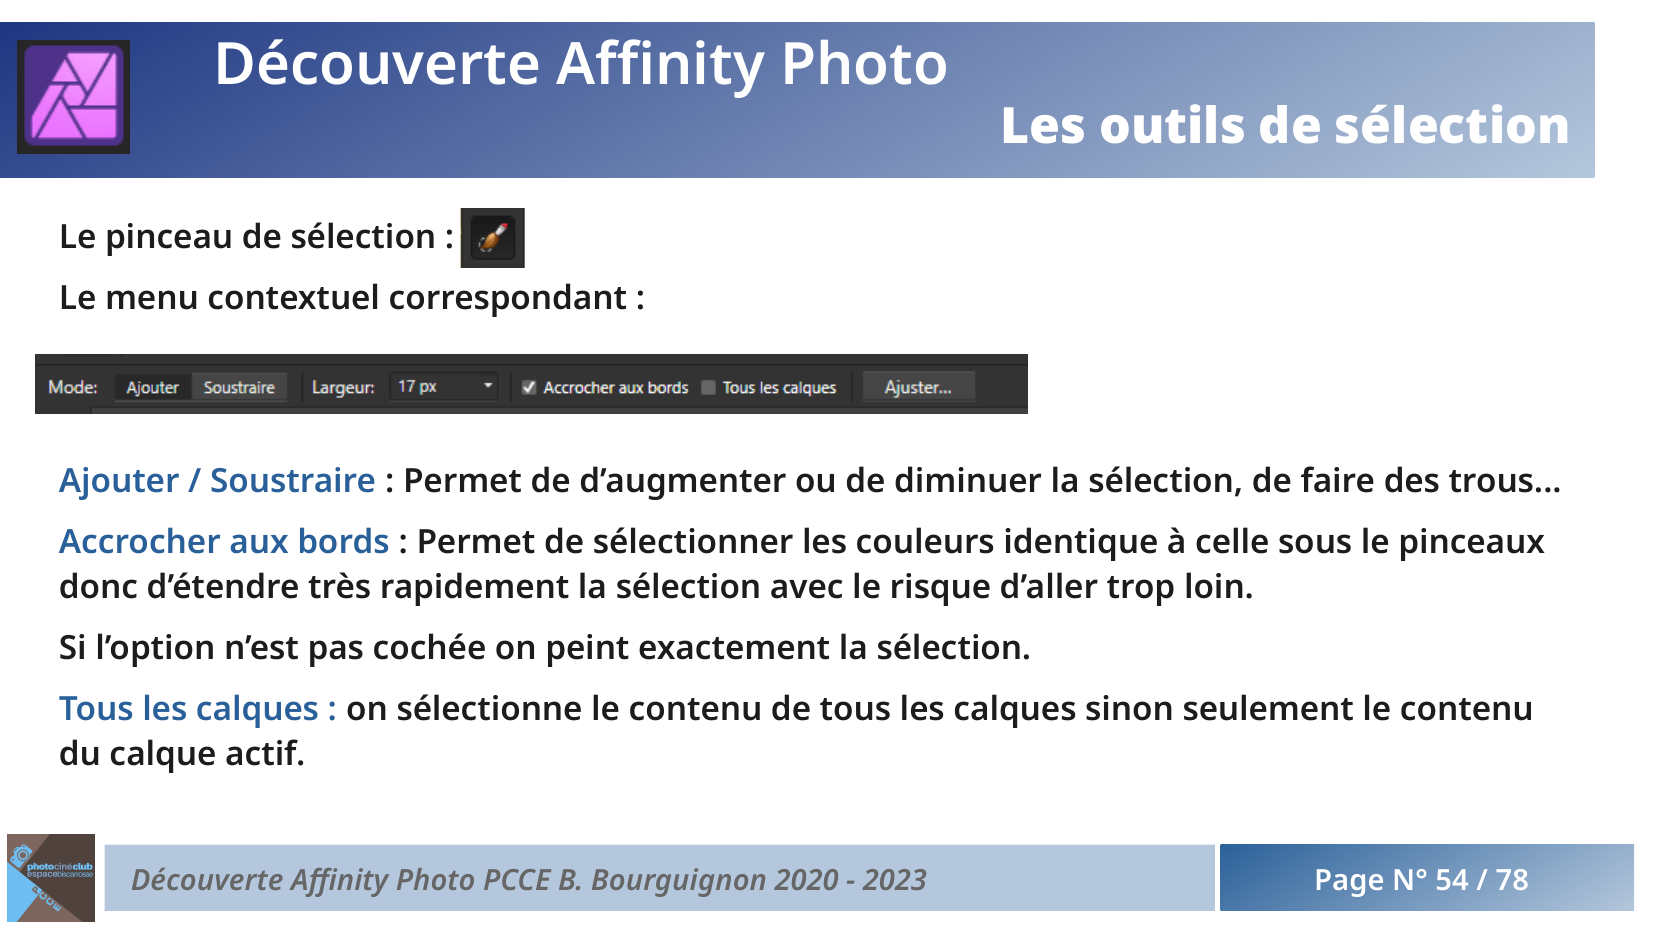

# Les outils de sélection
Le pinceau de sélection :
Le menu contextuel correspondant :
Ajouter / Soustraire : Permet de d’augmenter ou de diminuer la sélection, de faire des trous...
Accrocher aux bords : Permet de sélectionner les couleurs identique à celle sous le pinceaux donc d’étendre très rapidement la sélection avec le risque d’aller trop loin.
Si l’option n’est pas cochée on peint exactement la sélection.
Tous les calques : on sélectionne le contenu de tous les calques sinon seulement le contenu du calque actif.